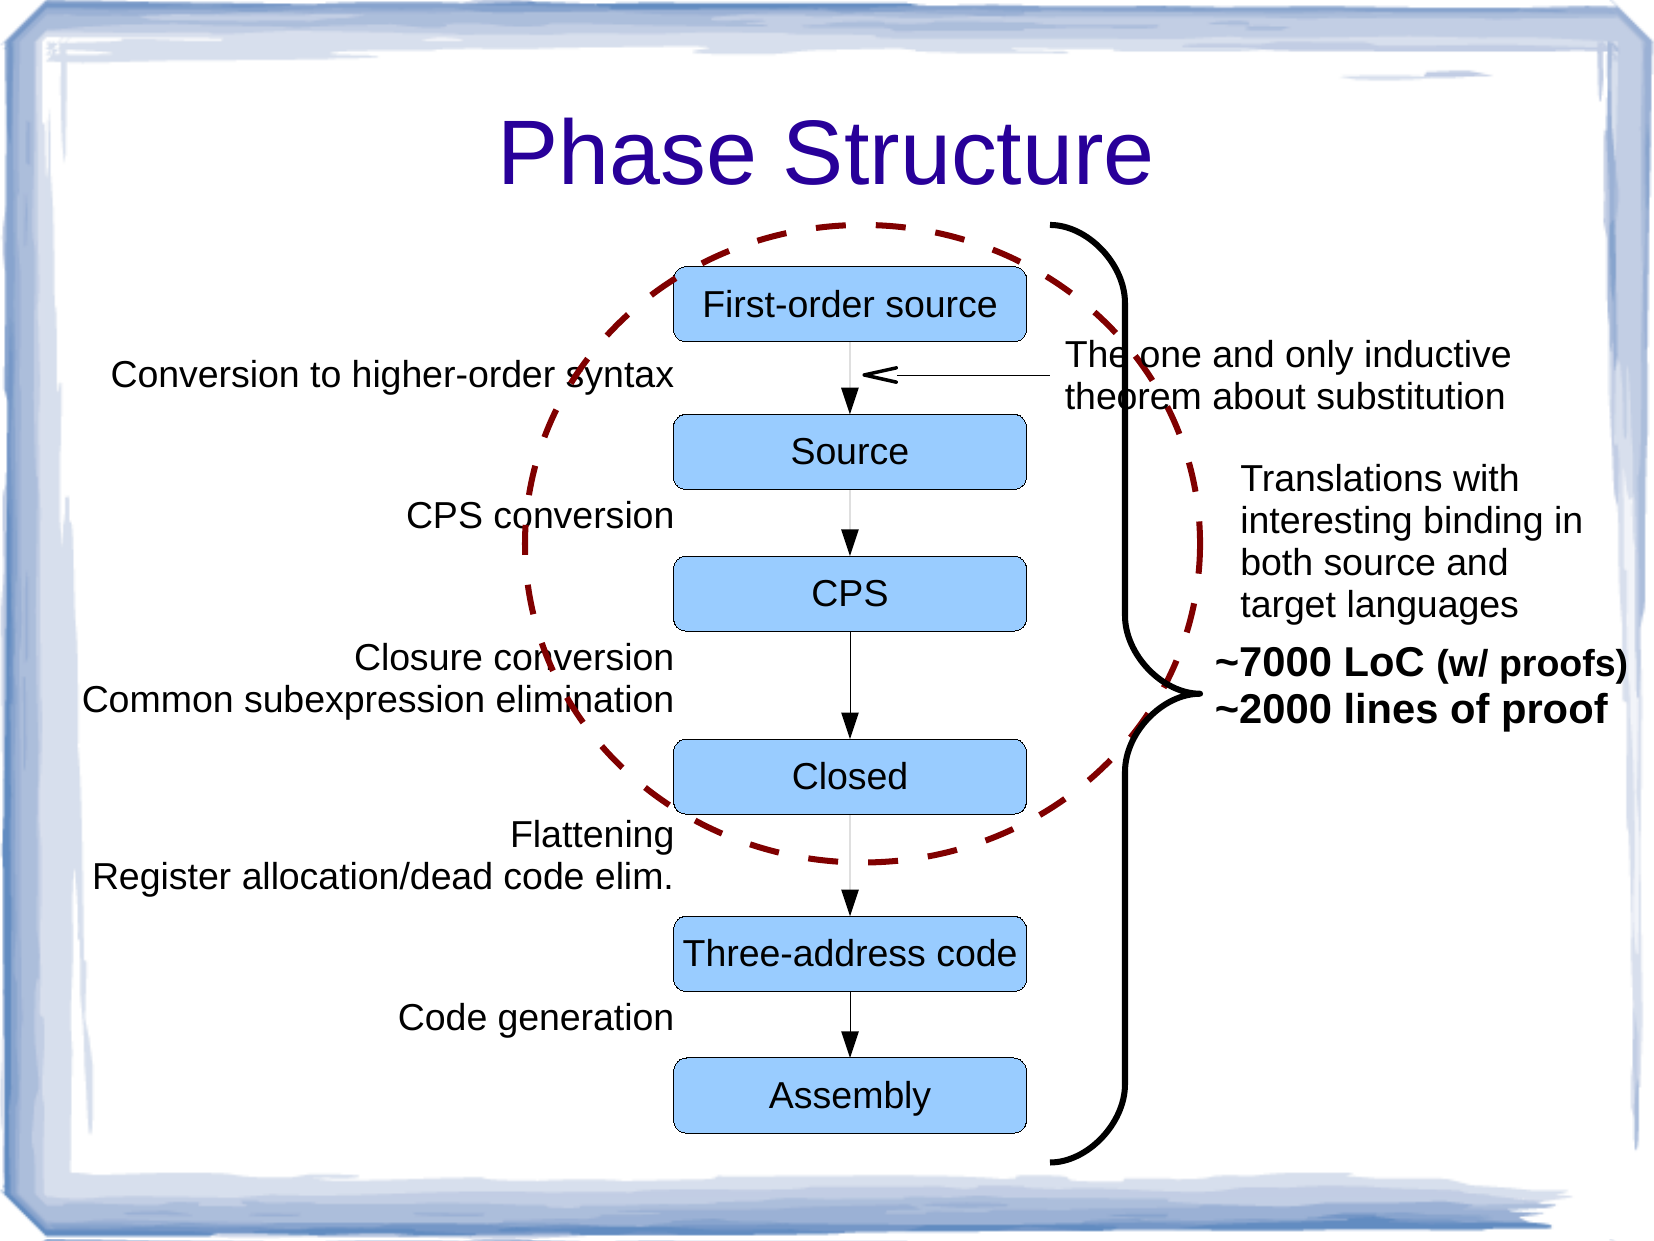

# Phase Structure
Translations with interesting binding in both source and target languages
~7000 LoC (w/ proofs)
~2000 lines of proof
First-order source
The one and only inductive theorem about substitution
Conversion to higher-order syntax
Source
CPS conversion
CPS
Closure conversion
Common subexpression elimination
Closed
Flattening
Register allocation/dead code elim.
Three-address code
Code generation
Assembly